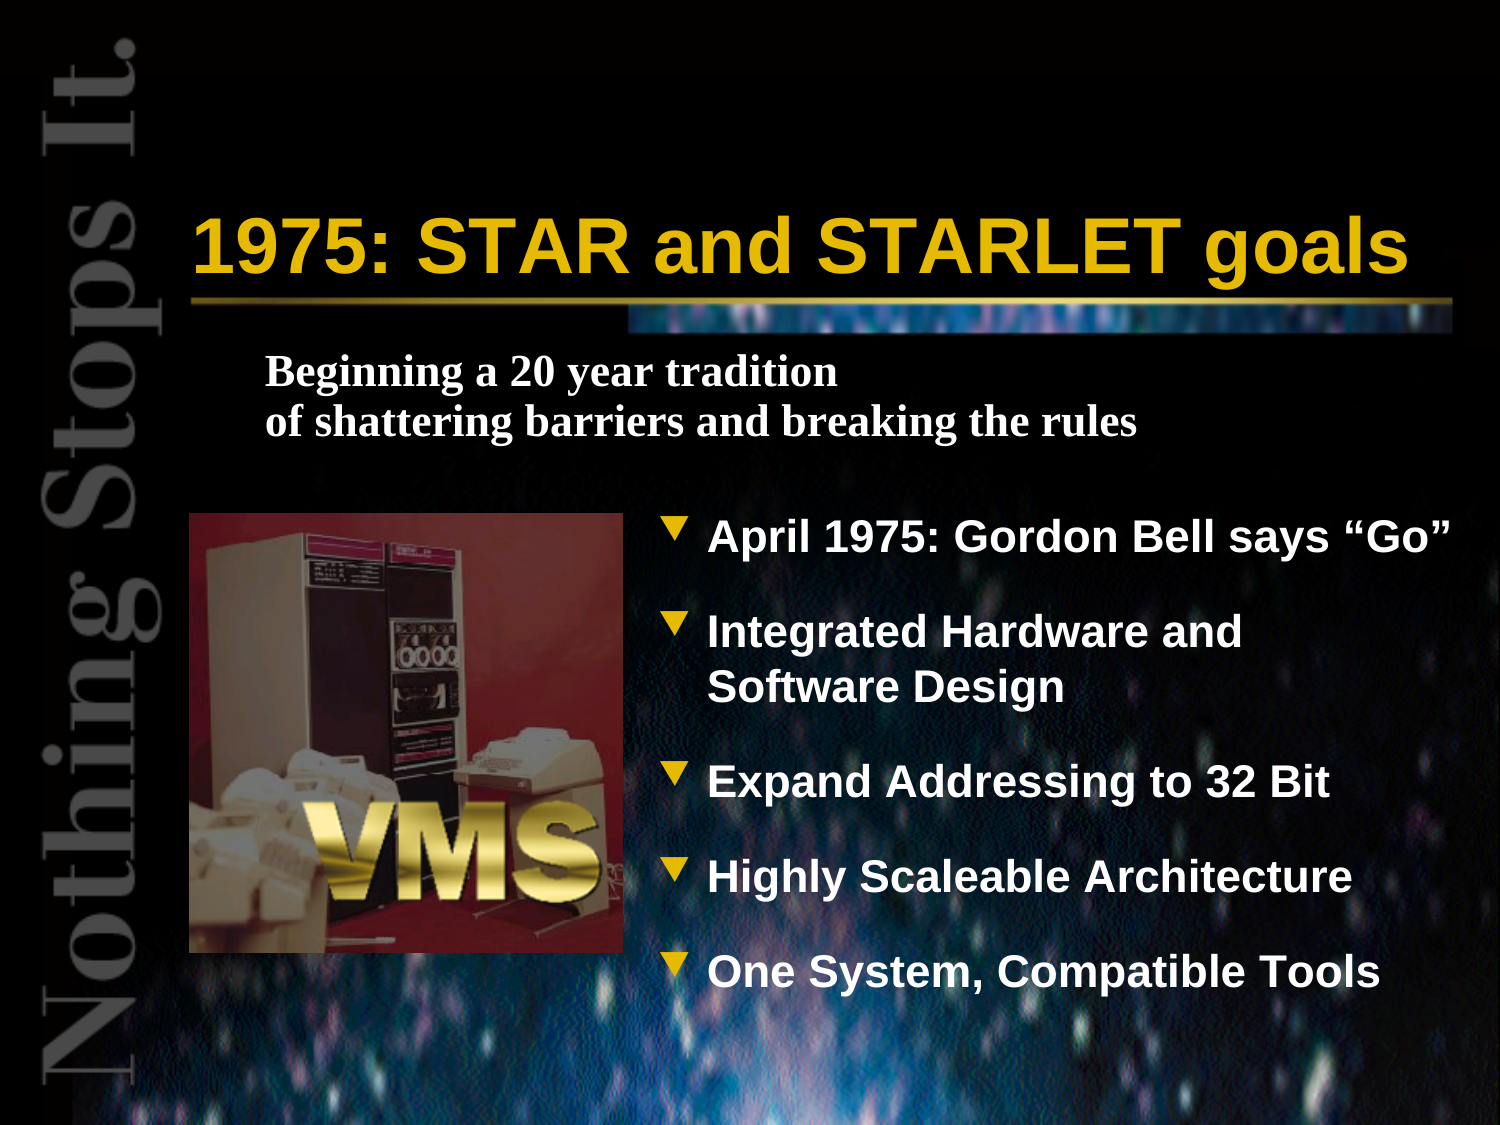

# 1975: STAR and STARLET goals
Beginning a 20 year tradition
of shattering barriers and breaking the rules
April 1975: Gordon Bell says “Go”
Integrated Hardware and
Software Design
Expand Addressing to 32 Bit
Highly Scaleable Architecture
One System, Compatible Tools